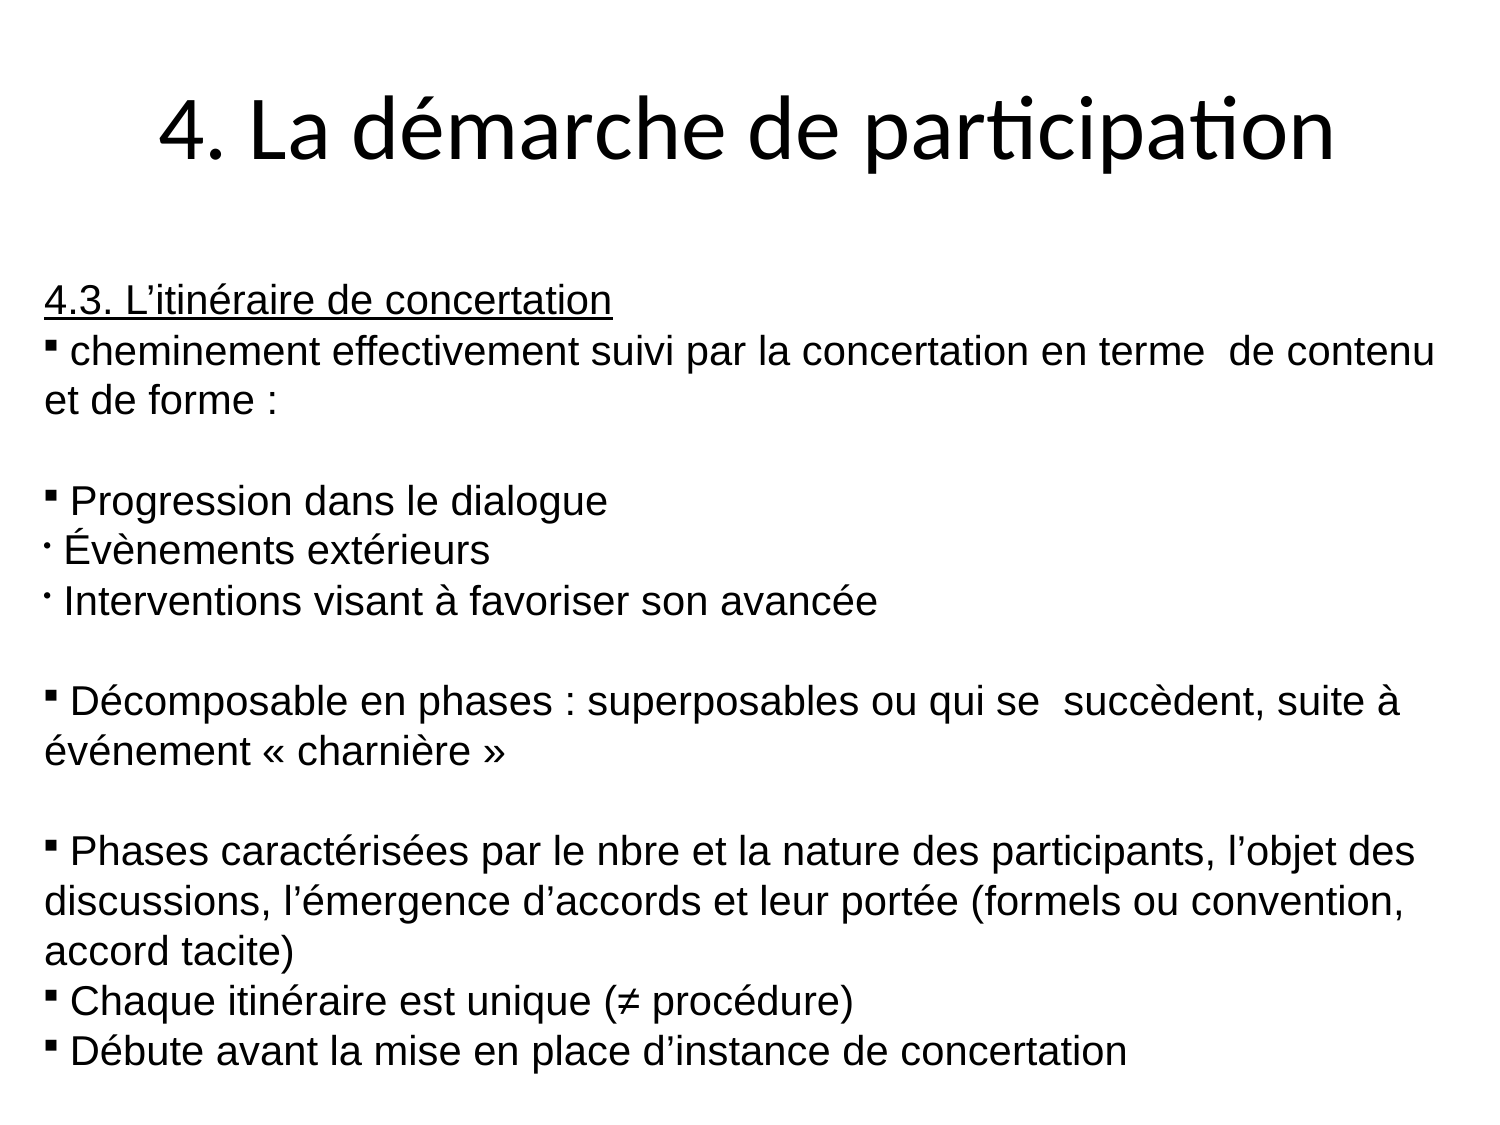

# 4. La démarche de participation
4.3. L’itinéraire de concertation
 cheminement effectivement suivi par la concertation en terme de contenu et de forme :
 Progression dans le dialogue
 Évènements extérieurs
 Interventions visant à favoriser son avancée
 Décomposable en phases : superposables ou qui se succèdent, suite à événement « charnière »
 Phases caractérisées par le nbre et la nature des participants, l’objet des discussions, l’émergence d’accords et leur portée (formels ou convention, accord tacite)
 Chaque itinéraire est unique (≠ procédure)
 Débute avant la mise en place d’instance de concertation